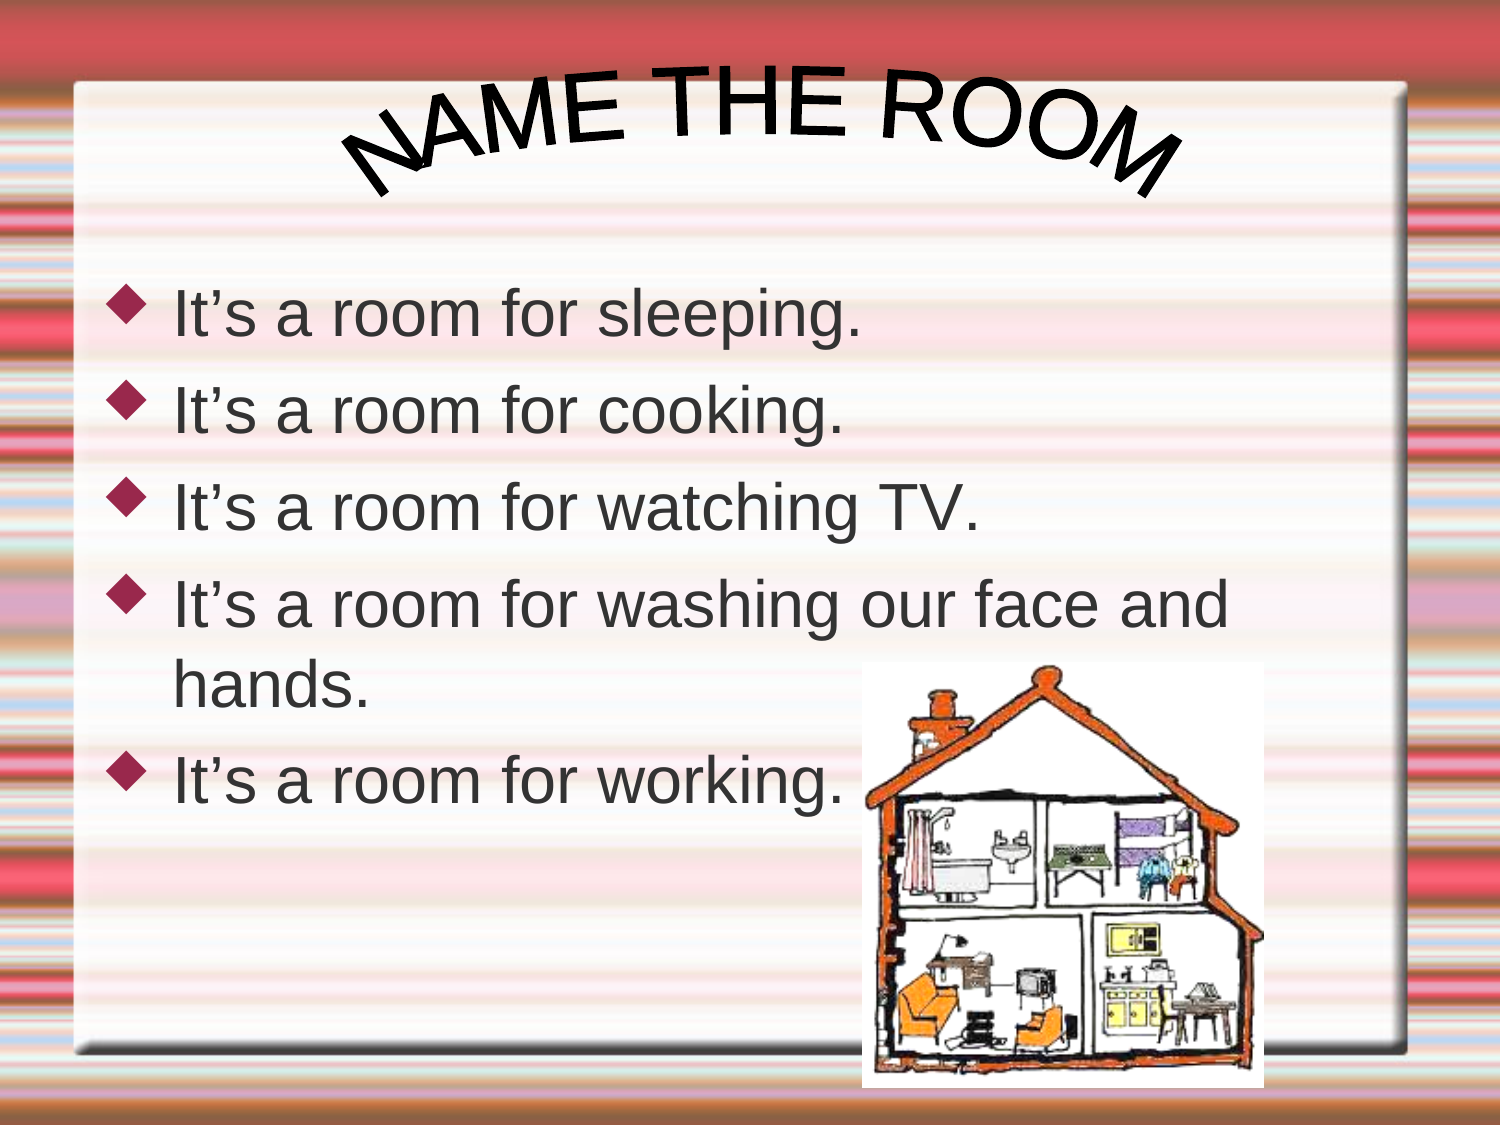

NAME THE ROOM
# It’s a room for sleeping.
It’s a room for cooking.
It’s a room for watching TV.
It’s a room for washing our face and hands.
It’s a room for working.